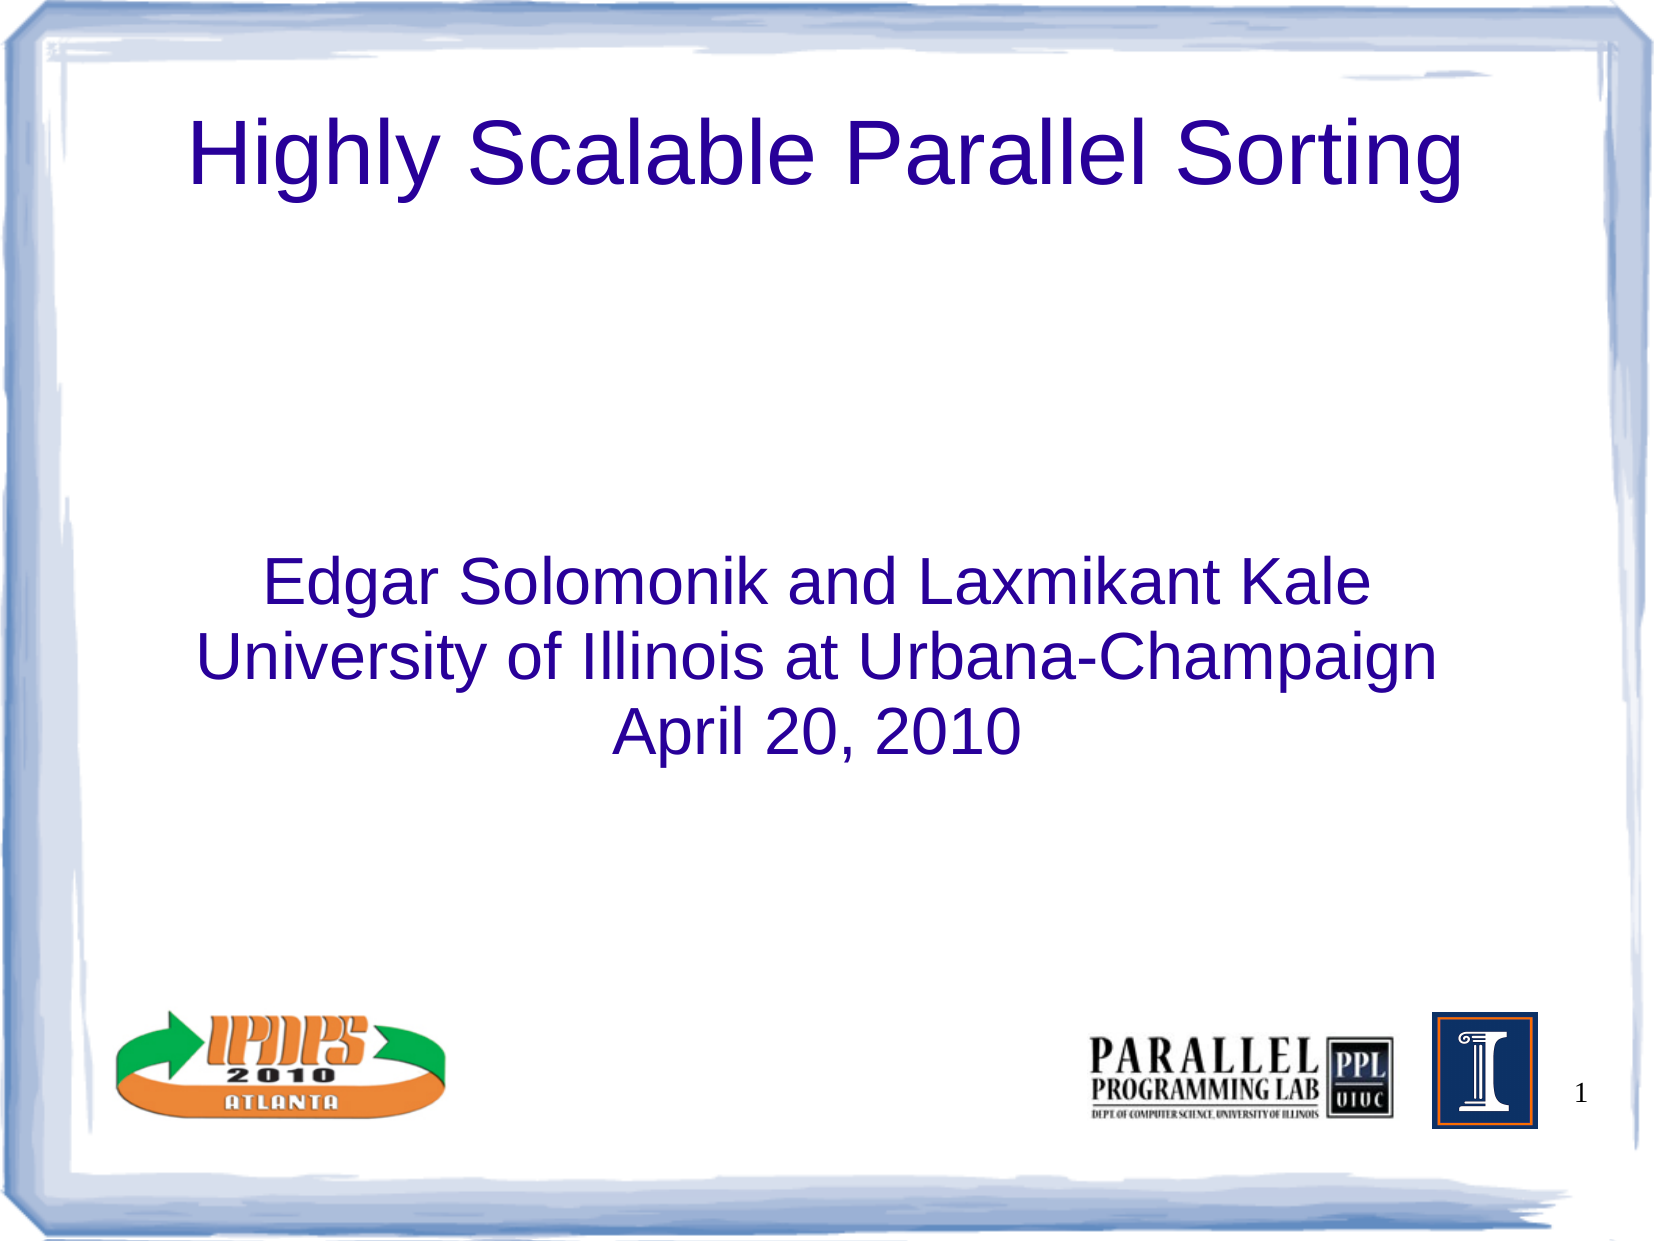

# Highly Scalable Parallel Sorting
Edgar Solomonik and Laxmikant Kale
University of Illinois at Urbana-Champaign
April 20, 2010
1